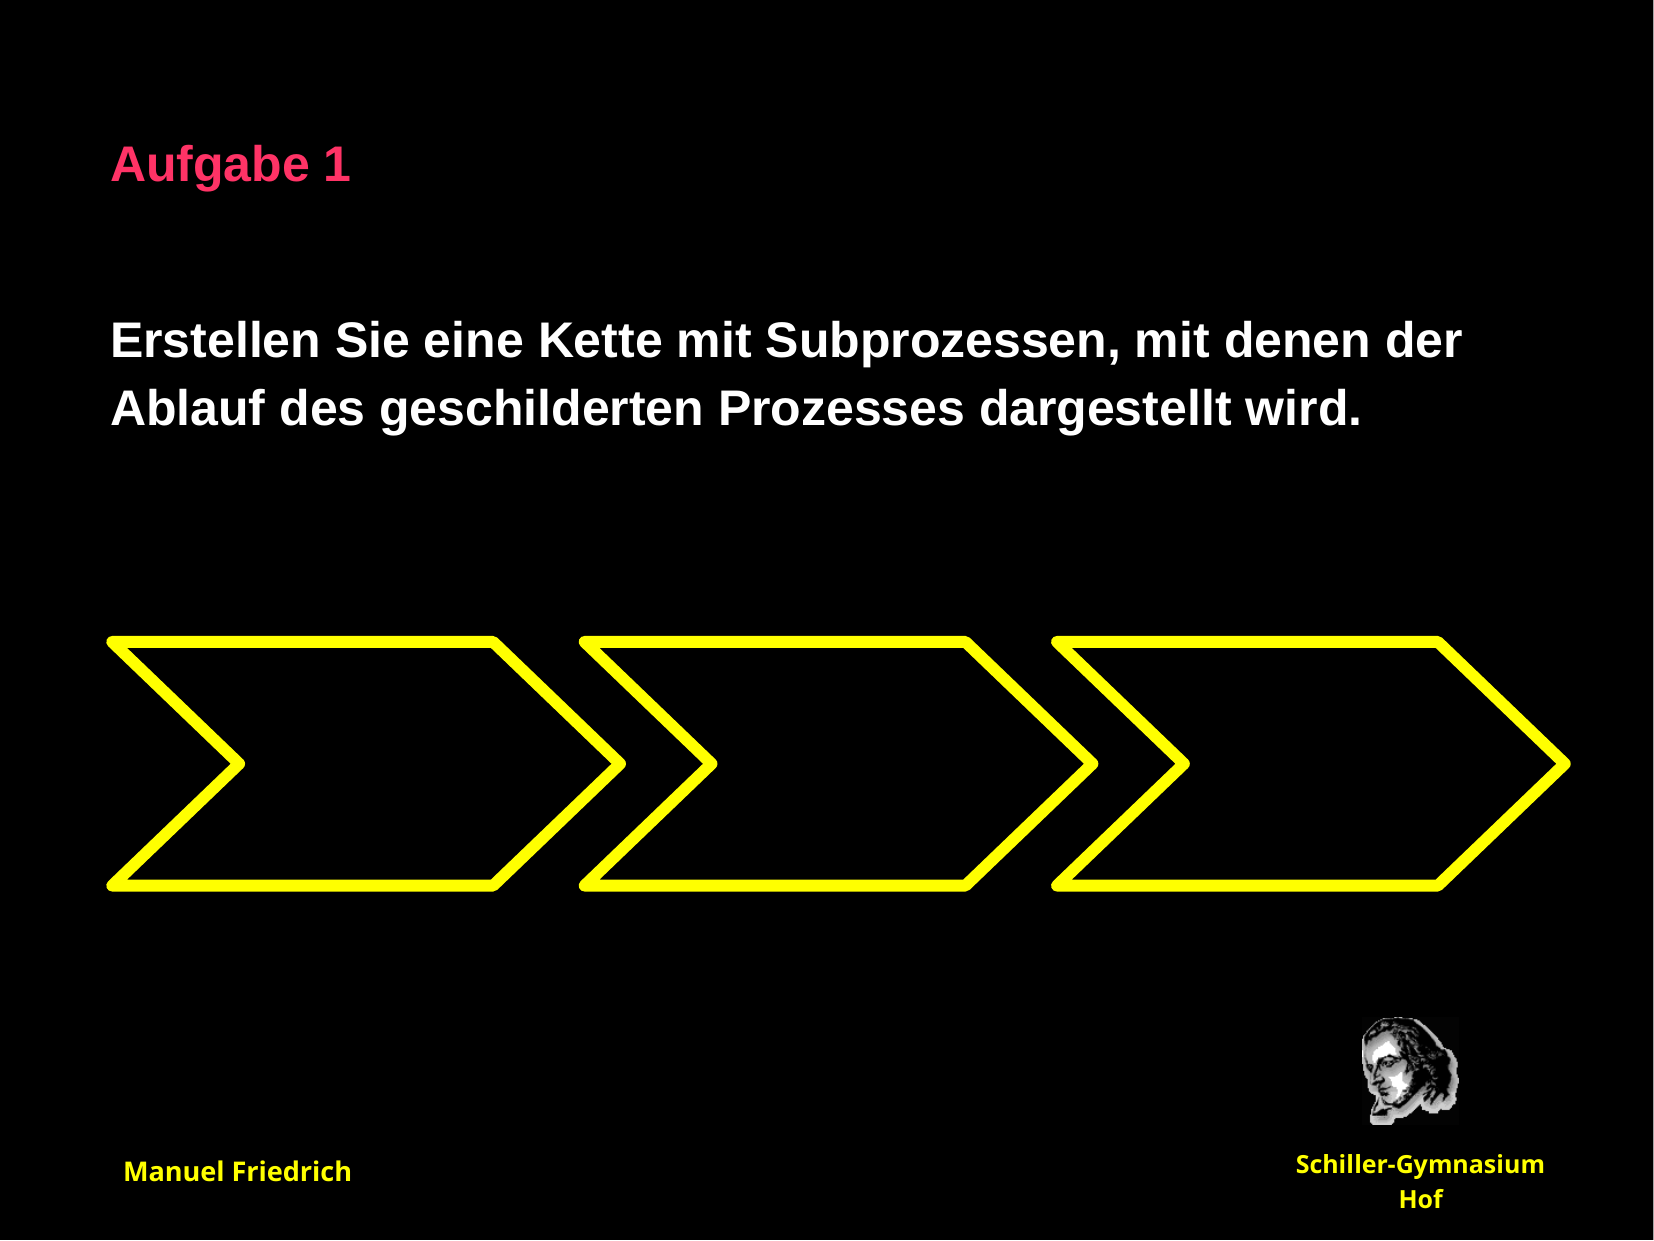

Aufgabe 1
Erstellen Sie eine Kette mit Subprozessen, mit denen der
Ablauf des geschilderten Prozesses dargestellt wird.
Schiller-Gymnasium
Hof
Manuel Friedrich